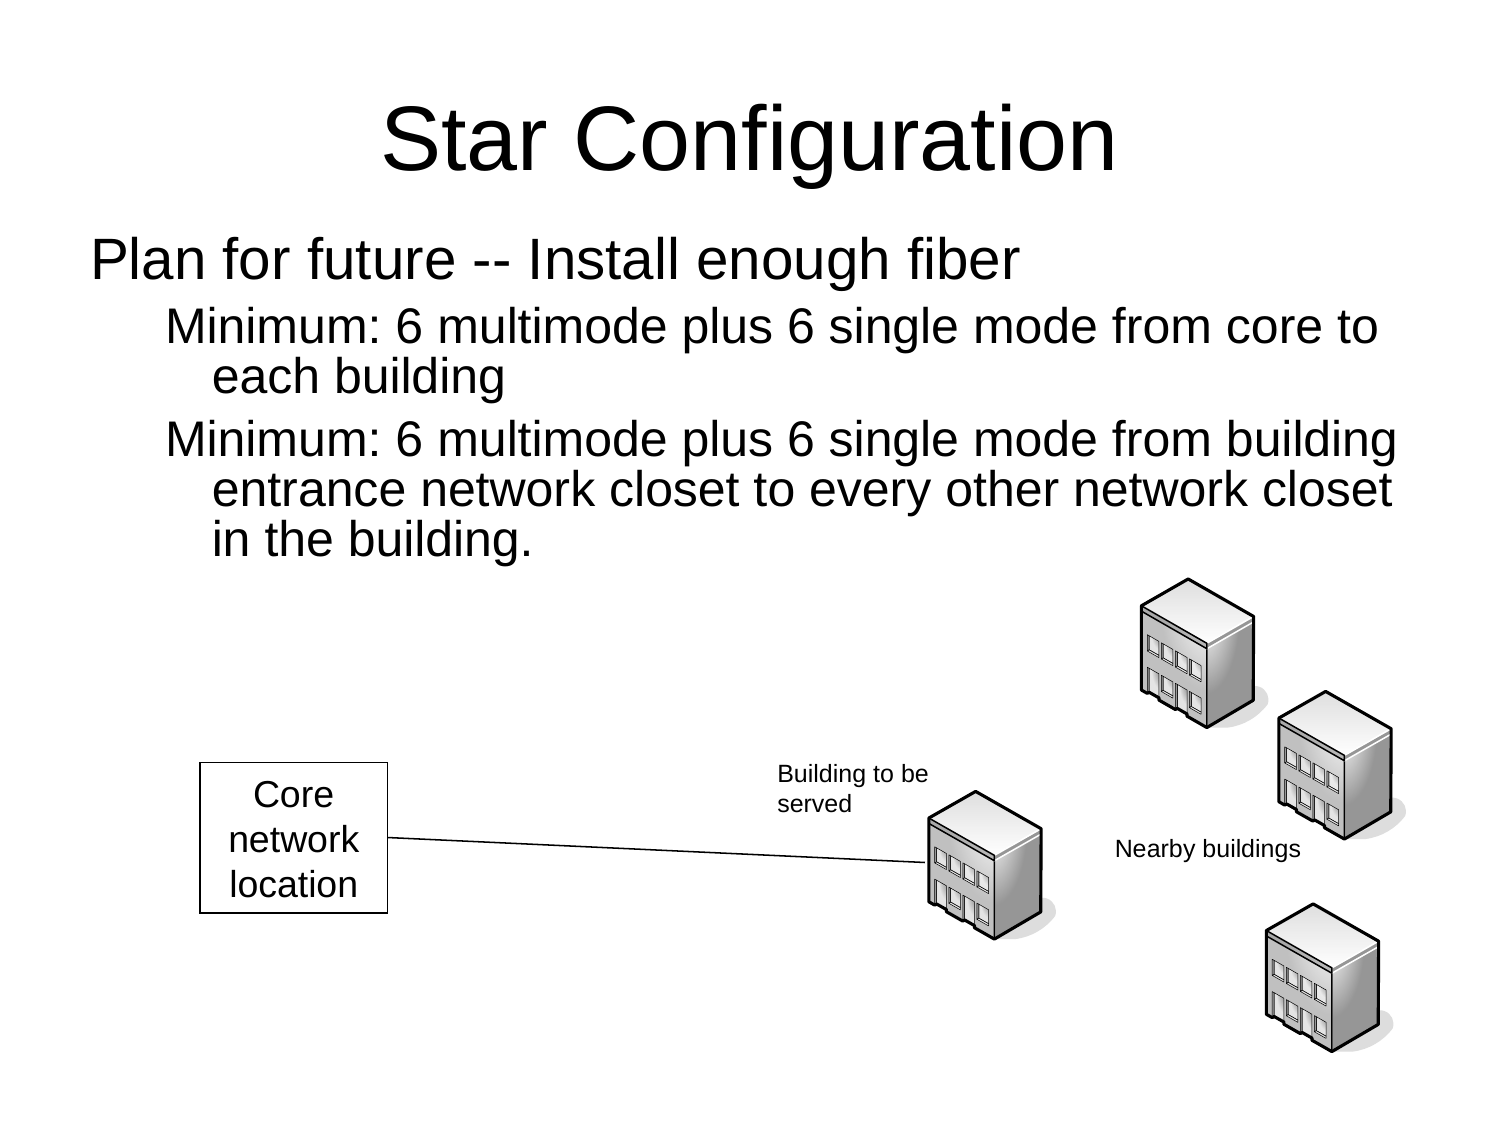

# Star Configuration
Plan for future -- Install enough fiber
Minimum: 6 multimode plus 6 single mode from core to each building
Minimum: 6 multimode plus 6 single mode from building entrance network closet to every other network closet in the building.
Building to be served
Core network location
Nearby buildings